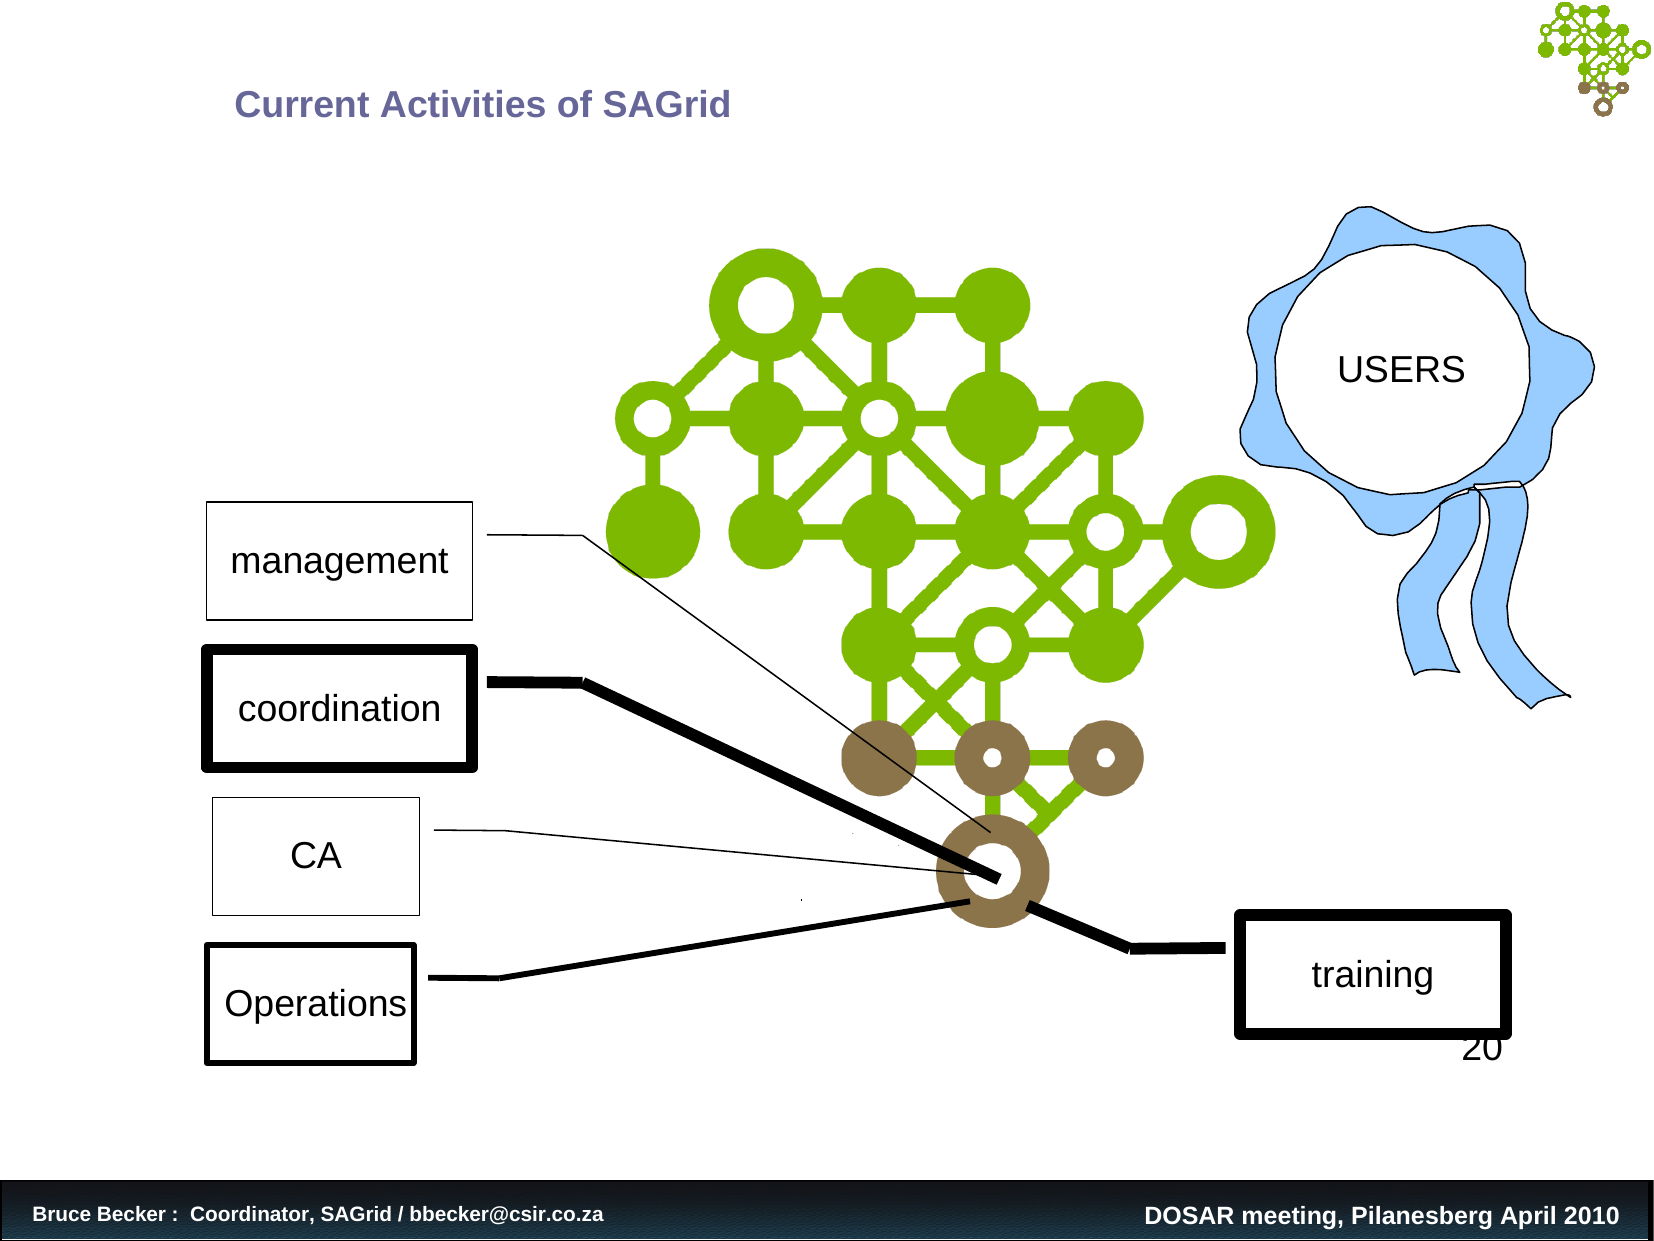

# Current Activities of SAGrid
USERS
management
coordination
CA
training
Operations
20